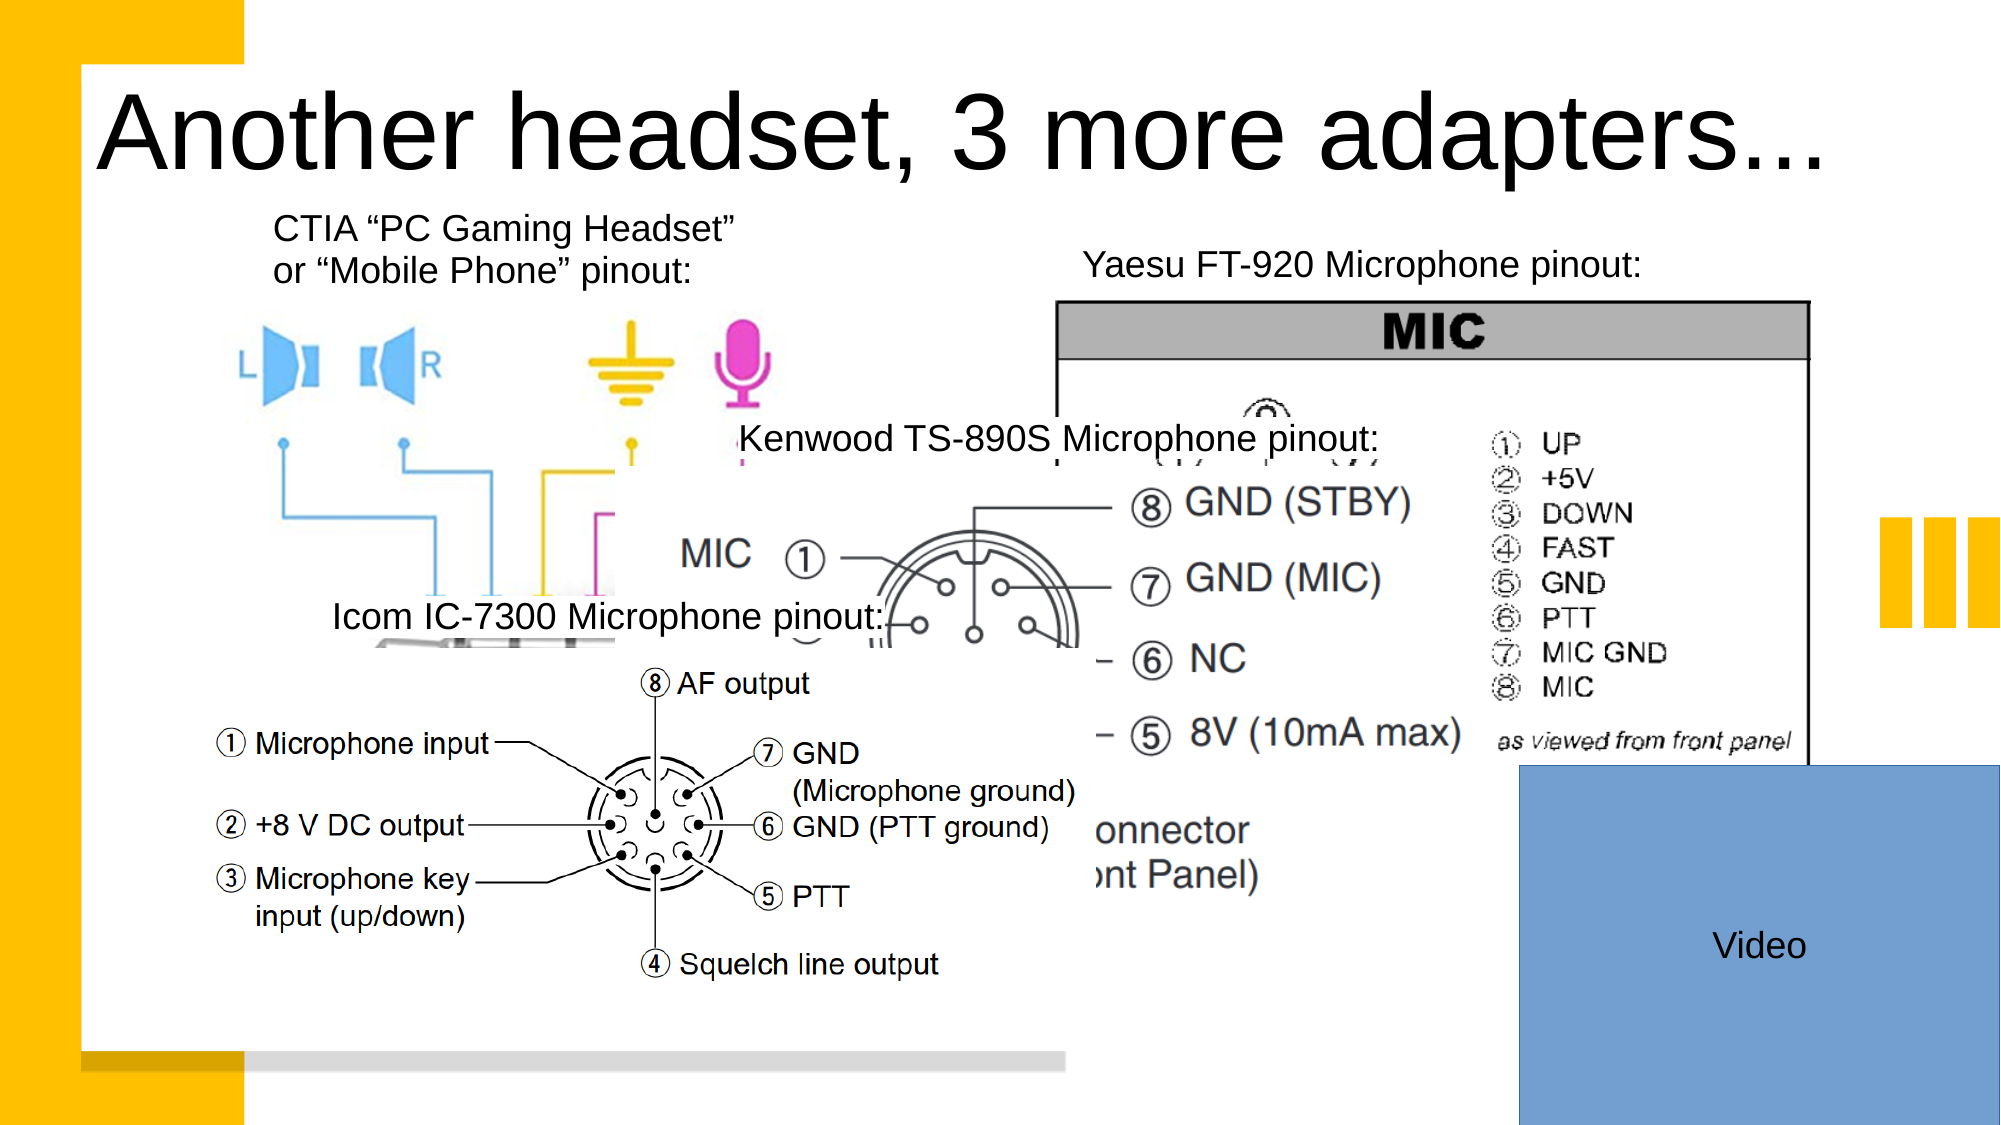

Video
Another headset, 3 more adapters...
CTIA “PC Gaming Headset”
or “Mobile Phone” pinout:
Yaesu FT-920 Microphone pinout:
Kenwood TS-890S Microphone pinout:
Icom IC-7300 Microphone pinout: